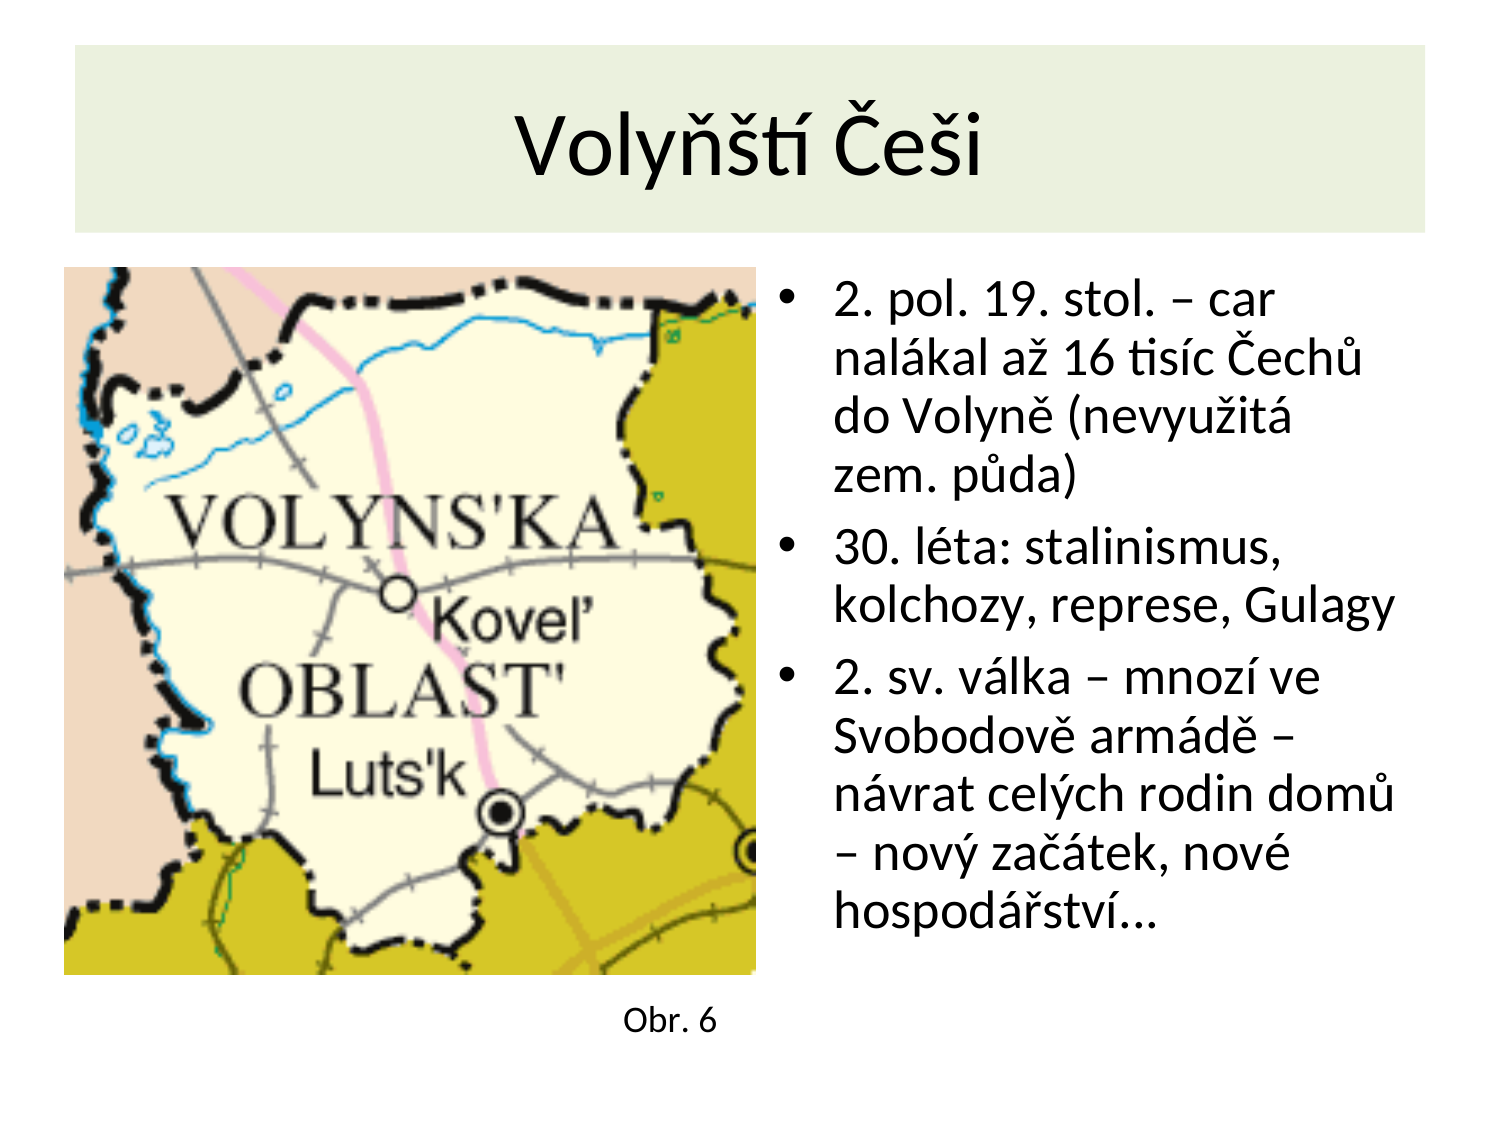

# Volyňští Češi
2. pol. 19. stol. – car nalákal až 16 tisíc Čechů do Volyně (nevyužitá zem. půda)
30. léta: stalinismus, kolchozy, represe, Gulagy
2. sv. válka – mnozí ve Svobodově armádě – návrat celých rodin domů – nový začátek, nové hospodářství...
Obr. 6